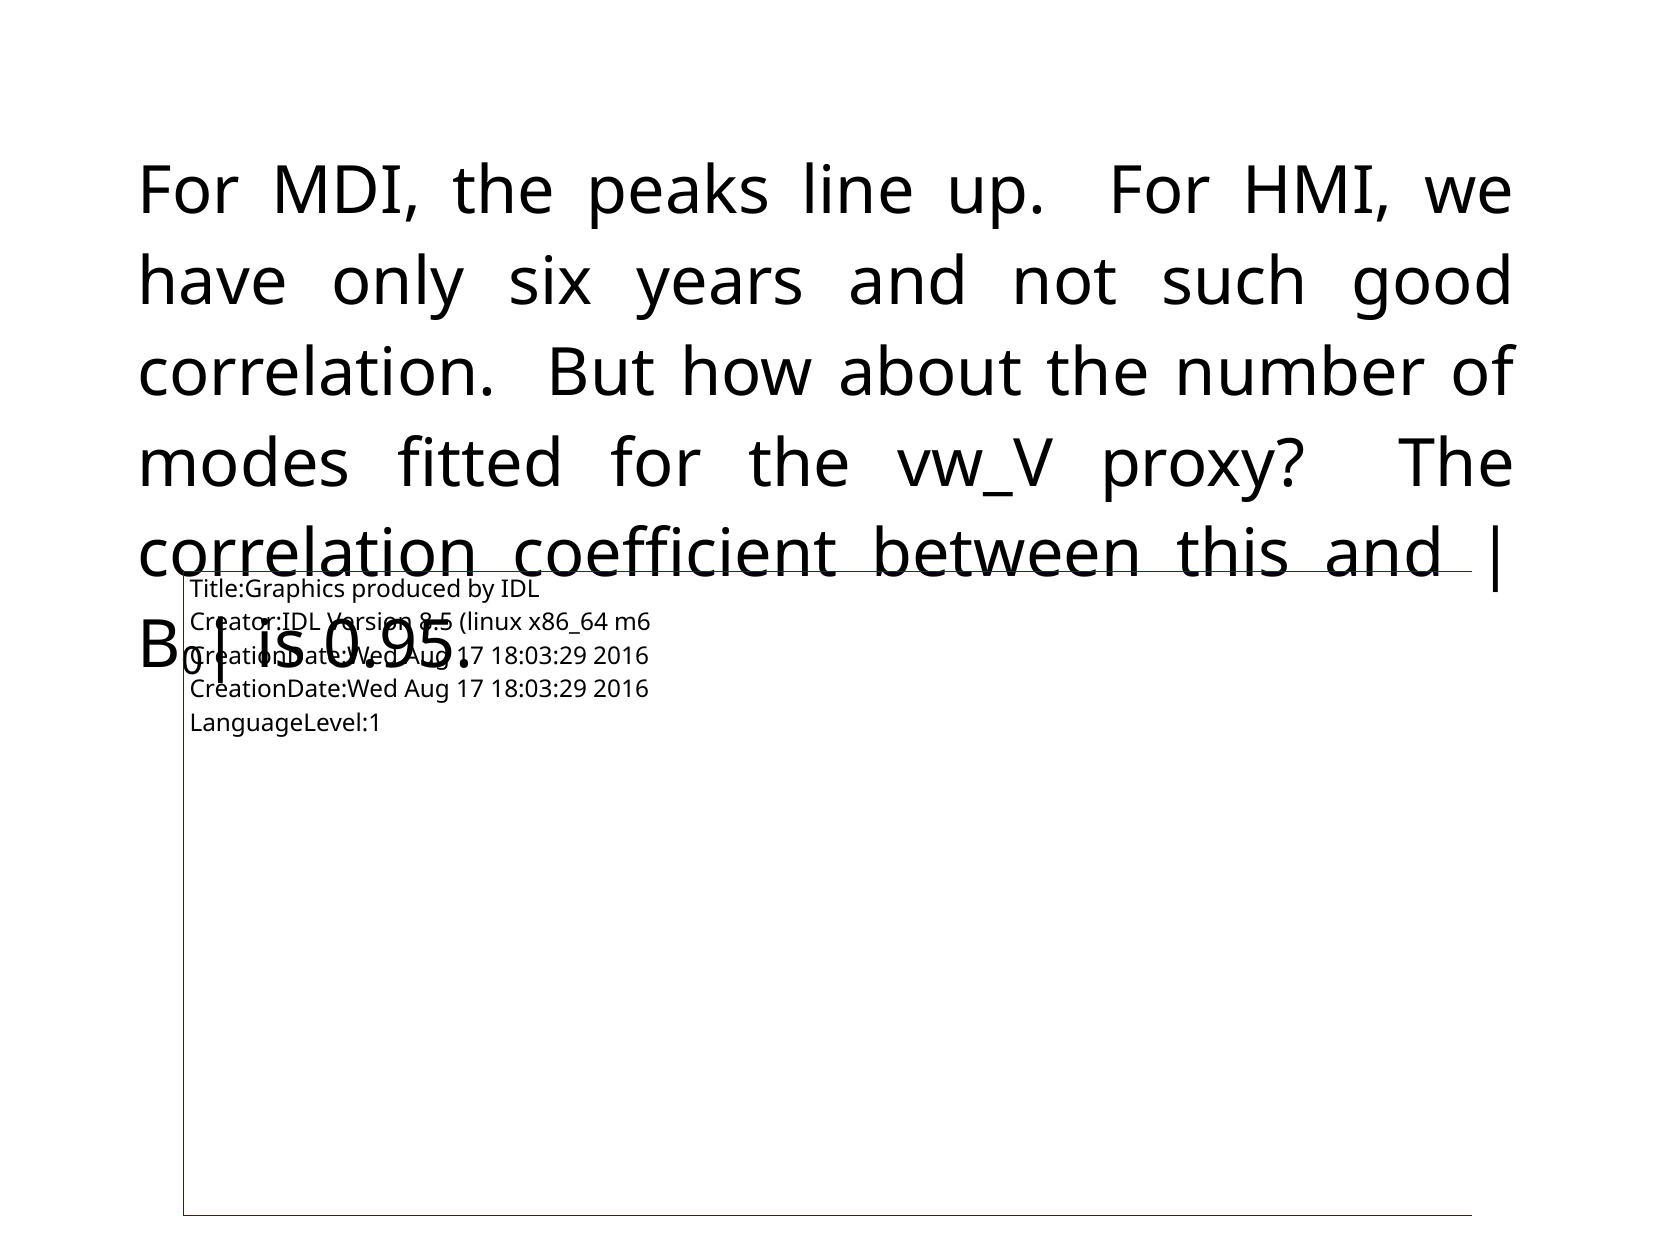

For MDI, the peaks line up. For HMI, we have only six years and not such good correlation. But how about the number of modes fitted for the vw_V proxy? The correlation coefficient between this and |B0| is 0.95.